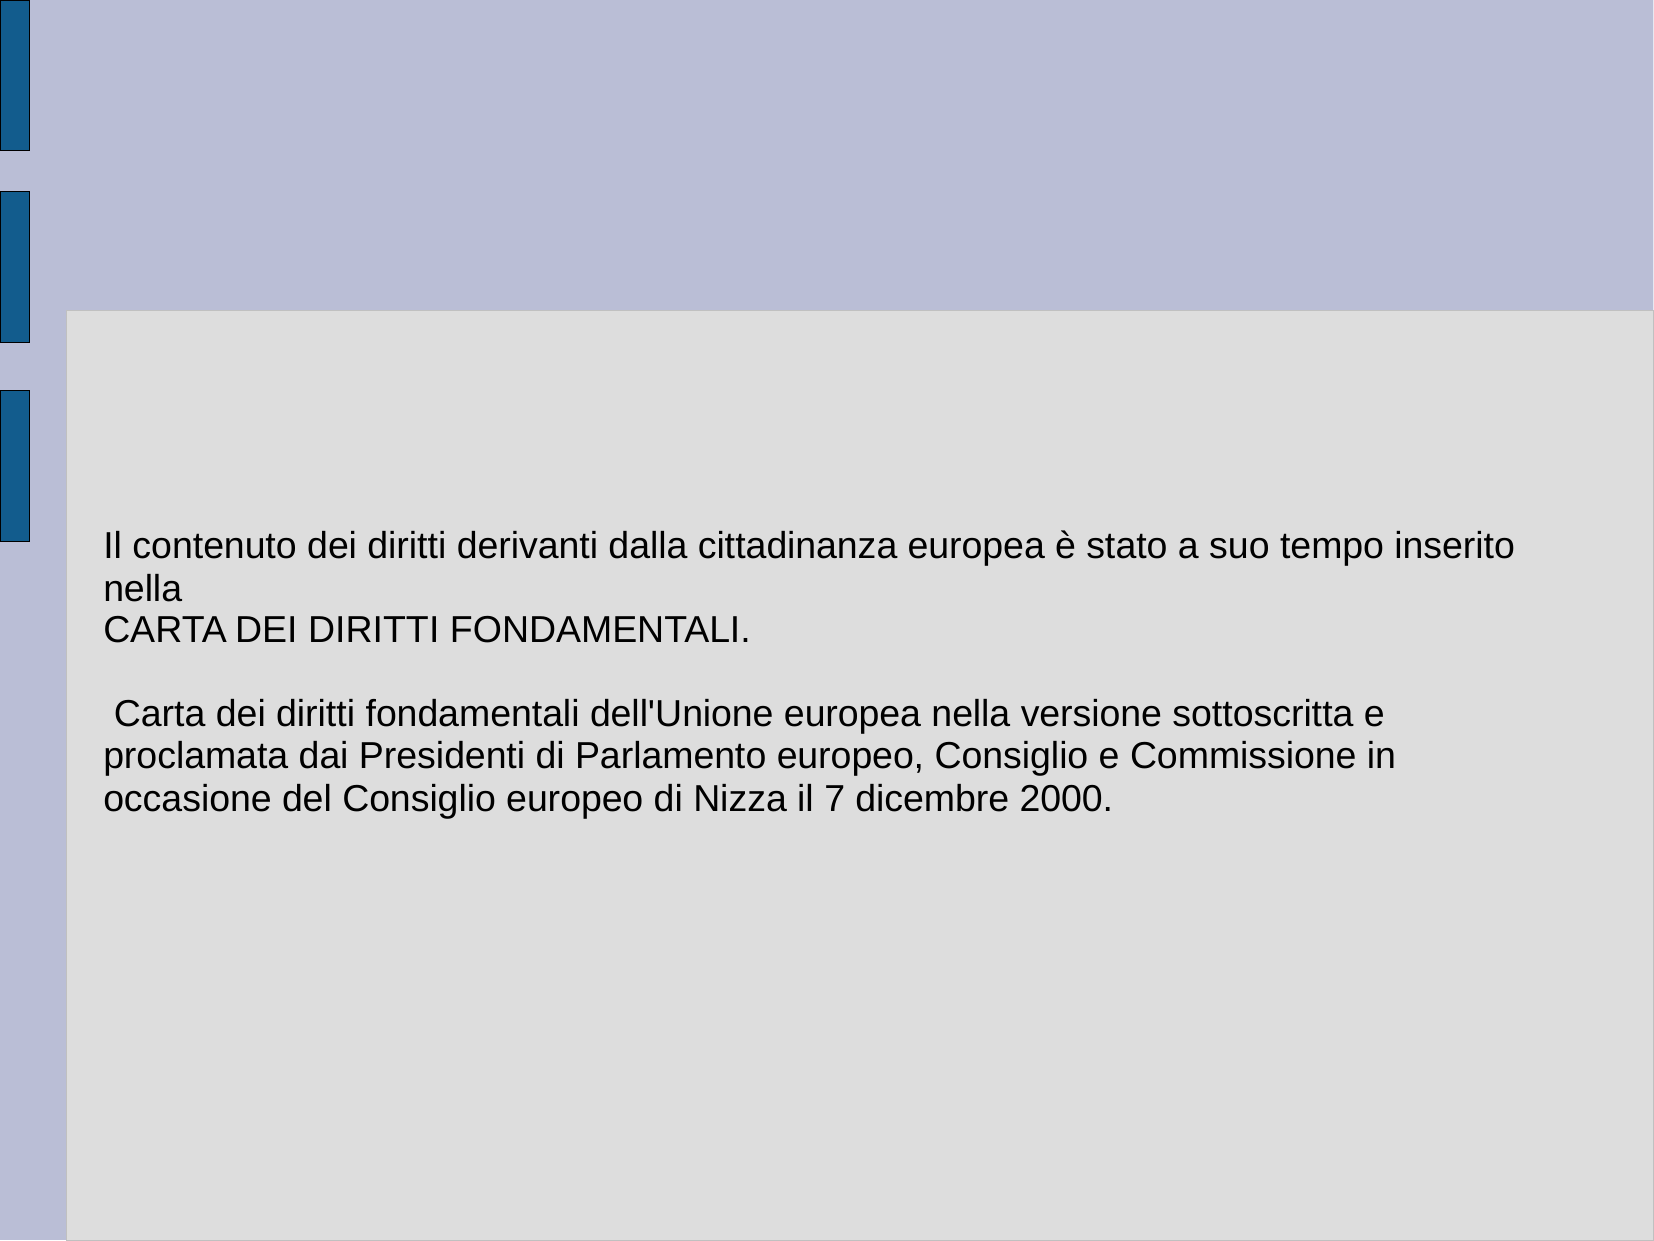

Il contenuto dei diritti derivanti dalla cittadinanza europea è stato a suo tempo inserito nella
CARTA DEI DIRITTI FONDAMENTALI.
 Carta dei diritti fondamentali dell'Unione europea nella versione sottoscritta e proclamata dai Presidenti di Parlamento europeo, Consiglio e Commissione in occasione del Consiglio europeo di Nizza il 7 dicembre 2000.